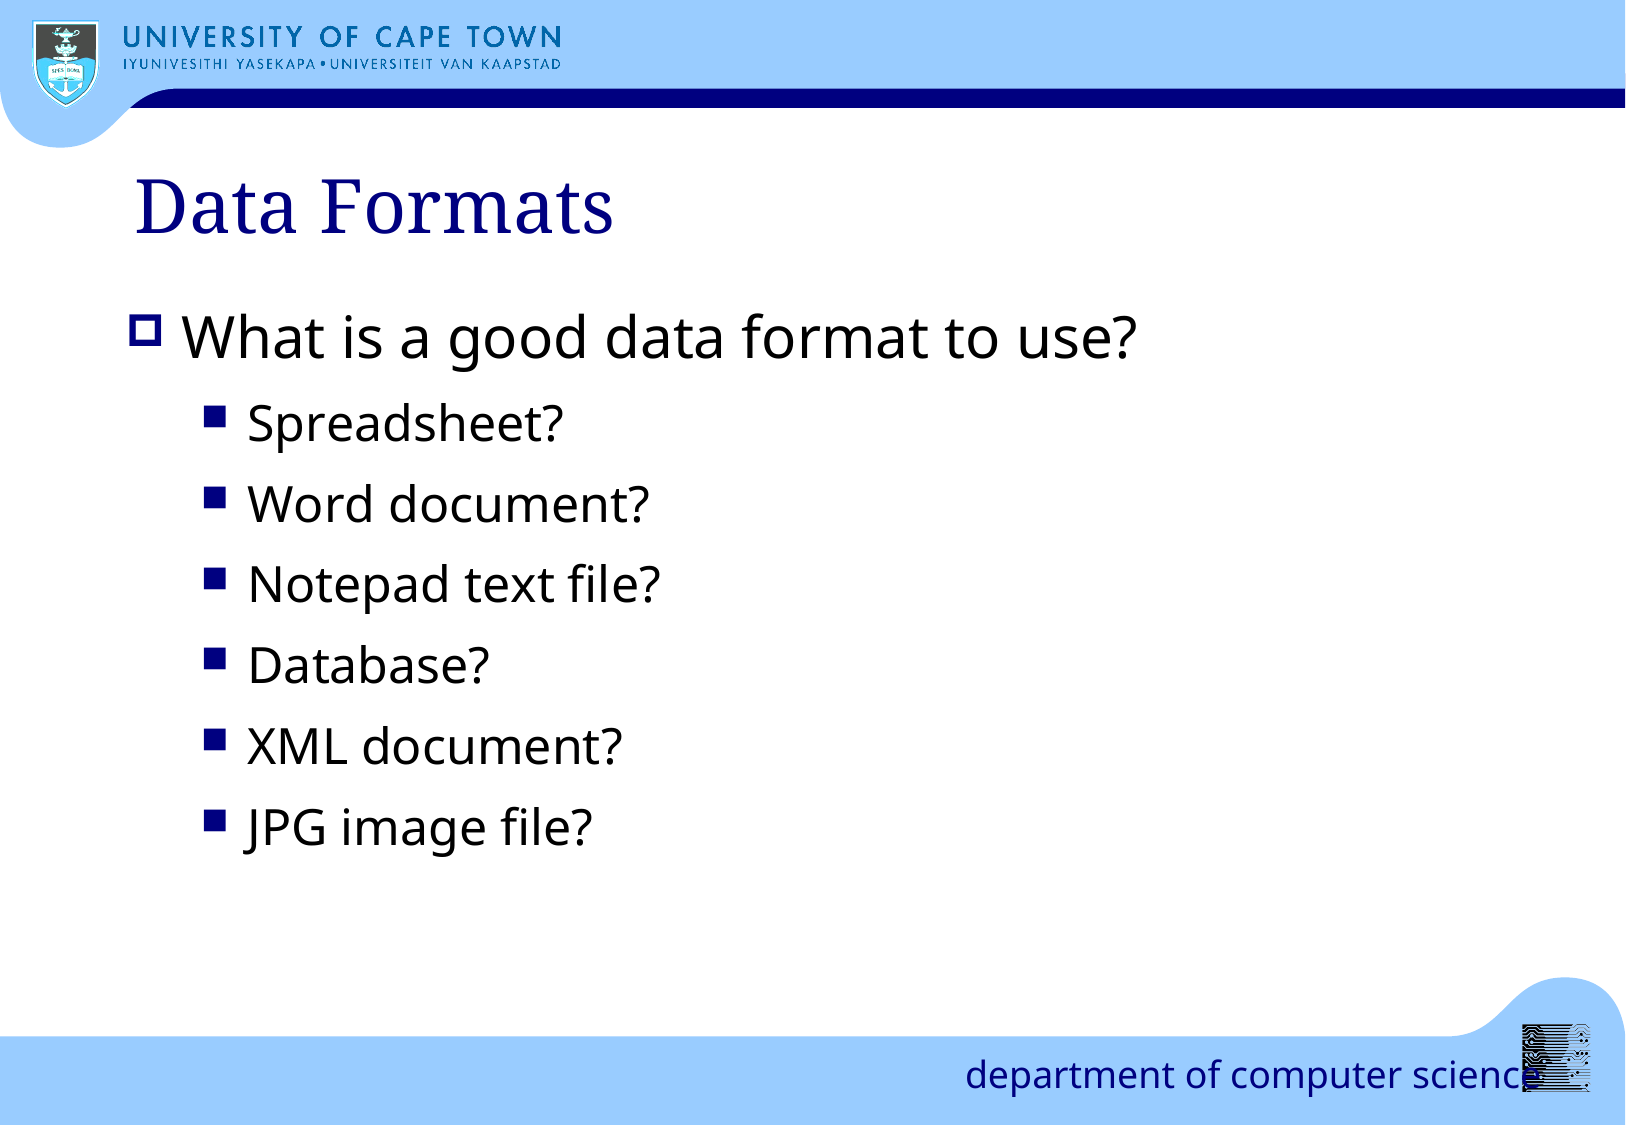

# Data Formats
What is a good data format to use?
Spreadsheet?
Word document?
Notepad text file?
Database?
XML document?
JPG image file?